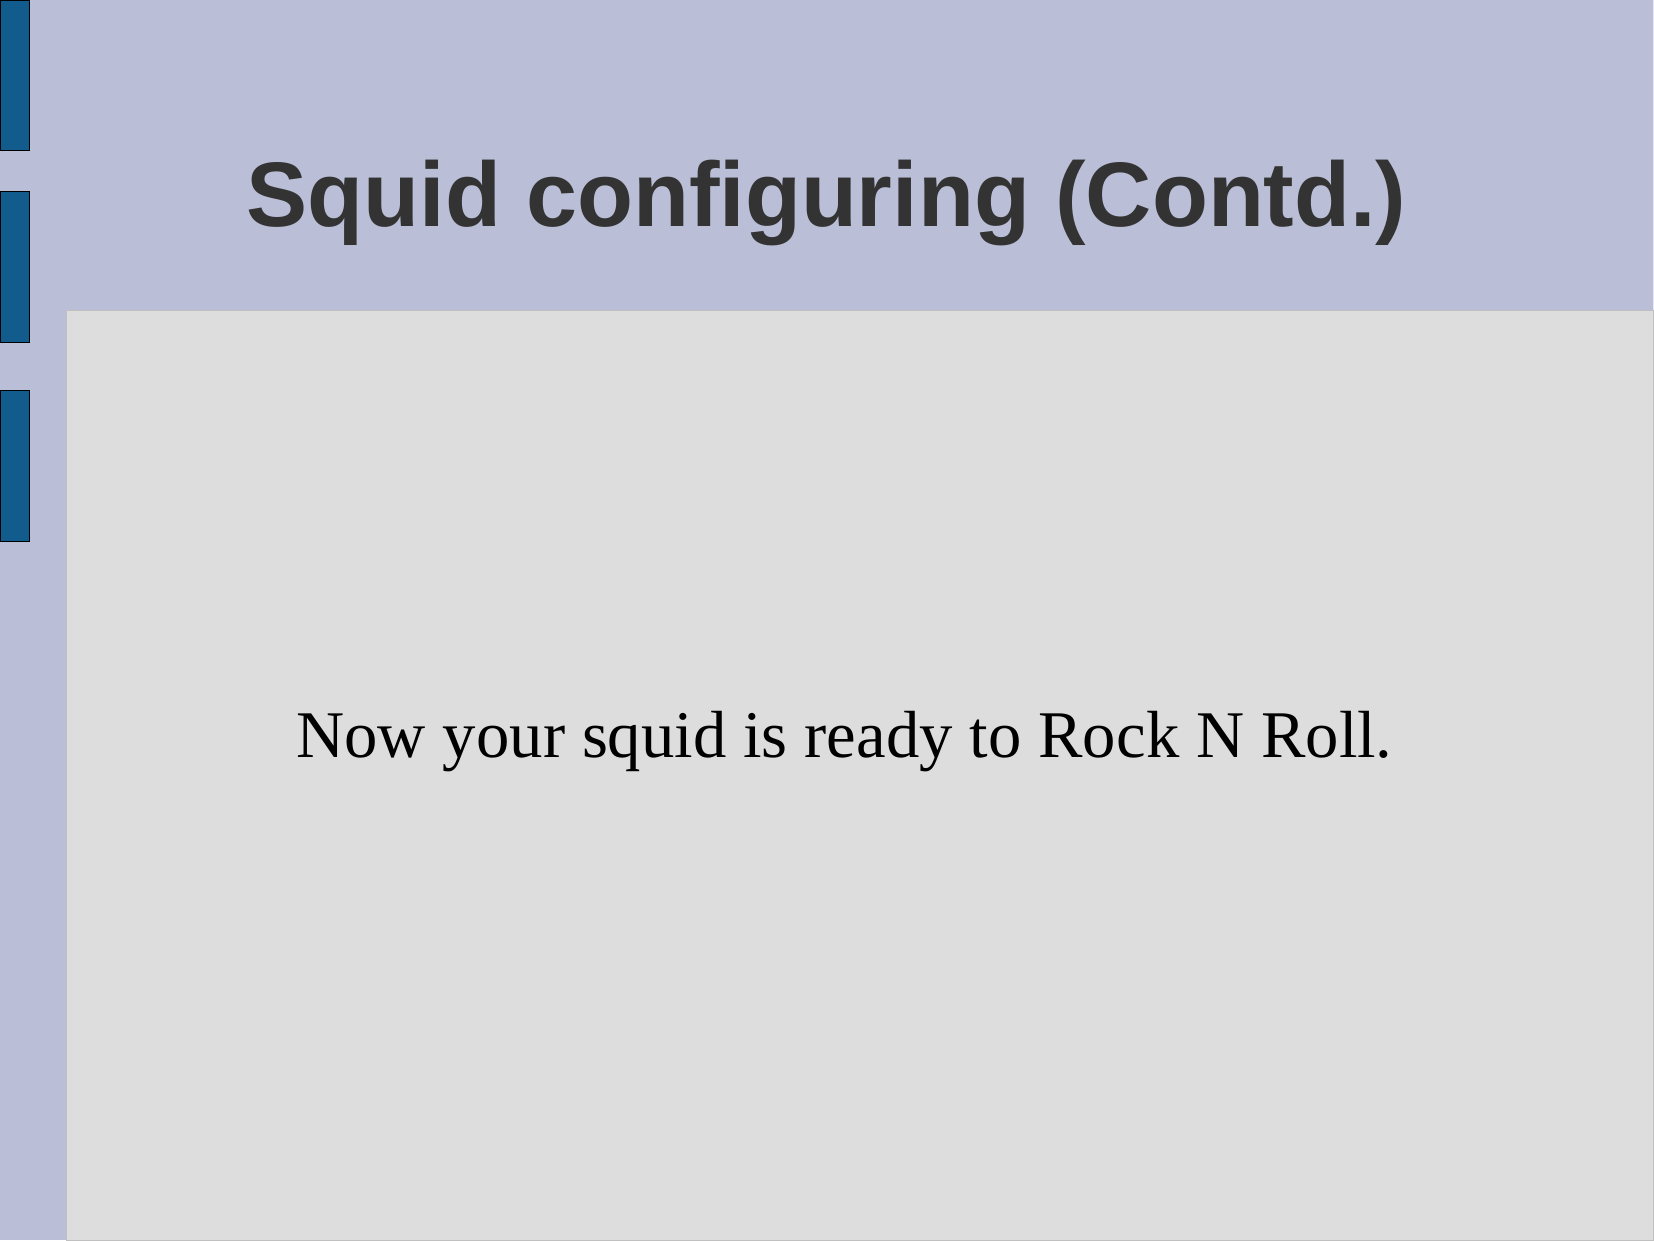

# Squid configuring (Contd.)
Now your squid is ready to Rock N Roll.